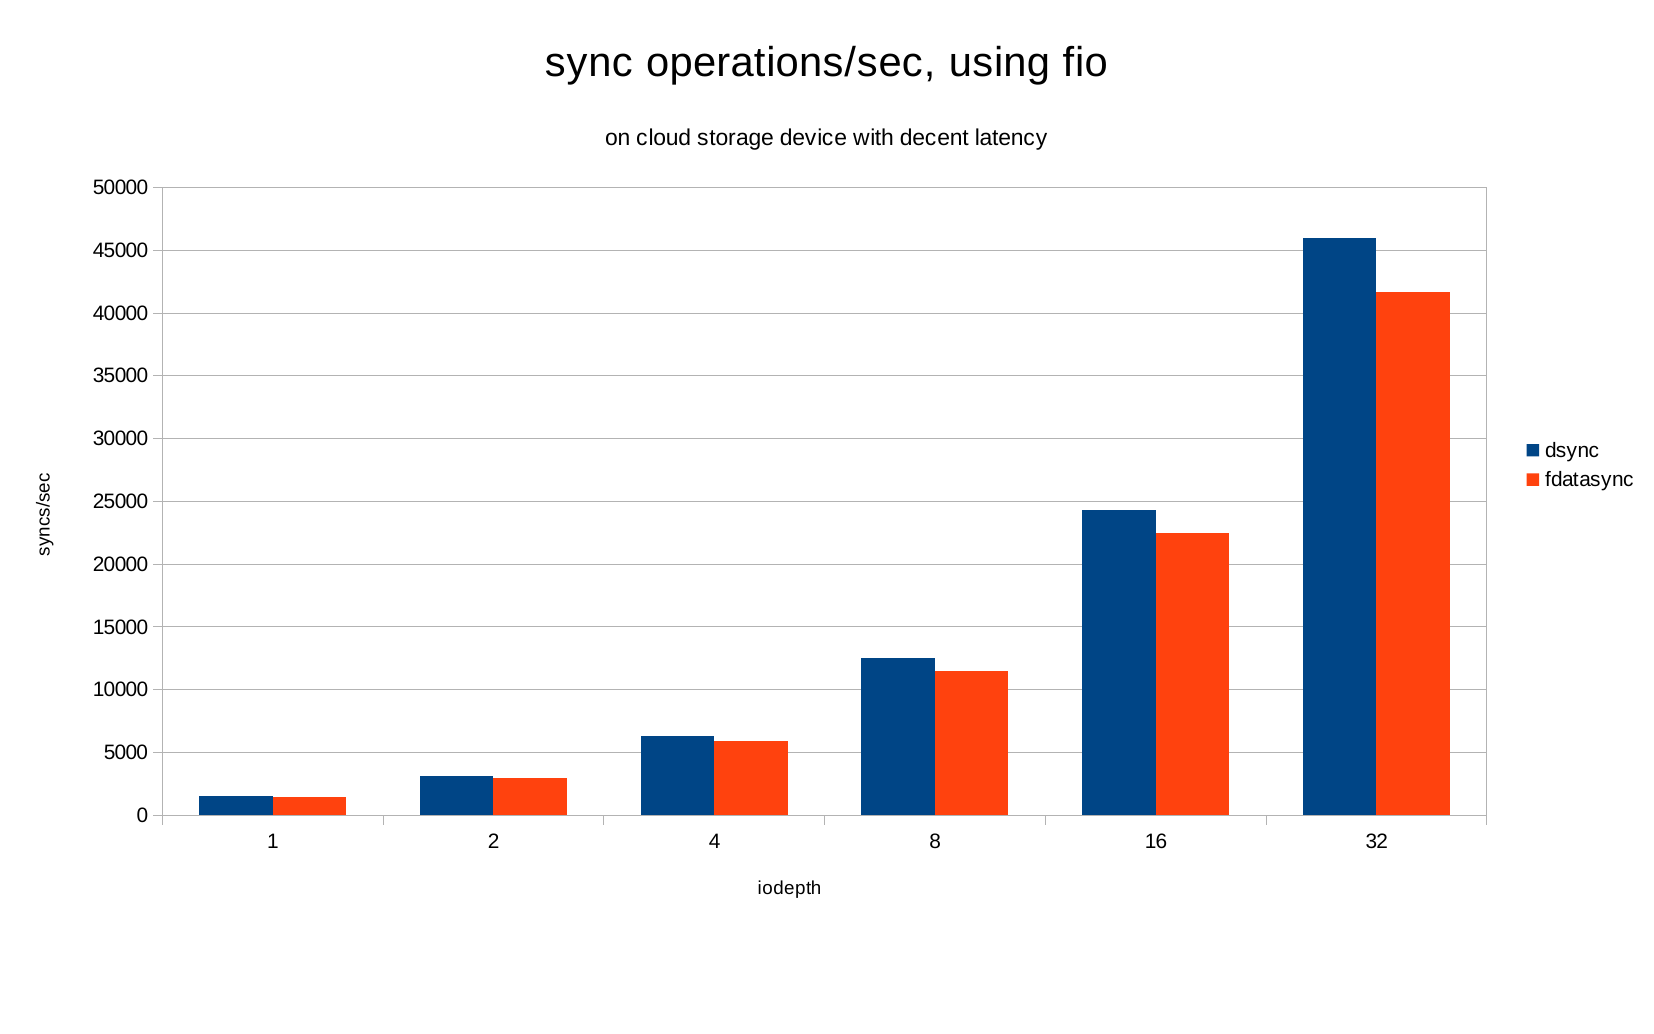

### Chart: sync operations/sec, using fio
on cloud storage device with decent latency
| Category | dsync | fdatasync |
|---|---|---|
| 1 | 1571.0 | 1469.0 |
| 2 | 3136.0 | 2946.0 |
| 4 | 6279.0 | 5885.0 |
| 8 | 12500.0 | 11500.0 |
| 16 | 24300.0 | 22500.0 |
| 32 | 46000.0 | 41700.0 |